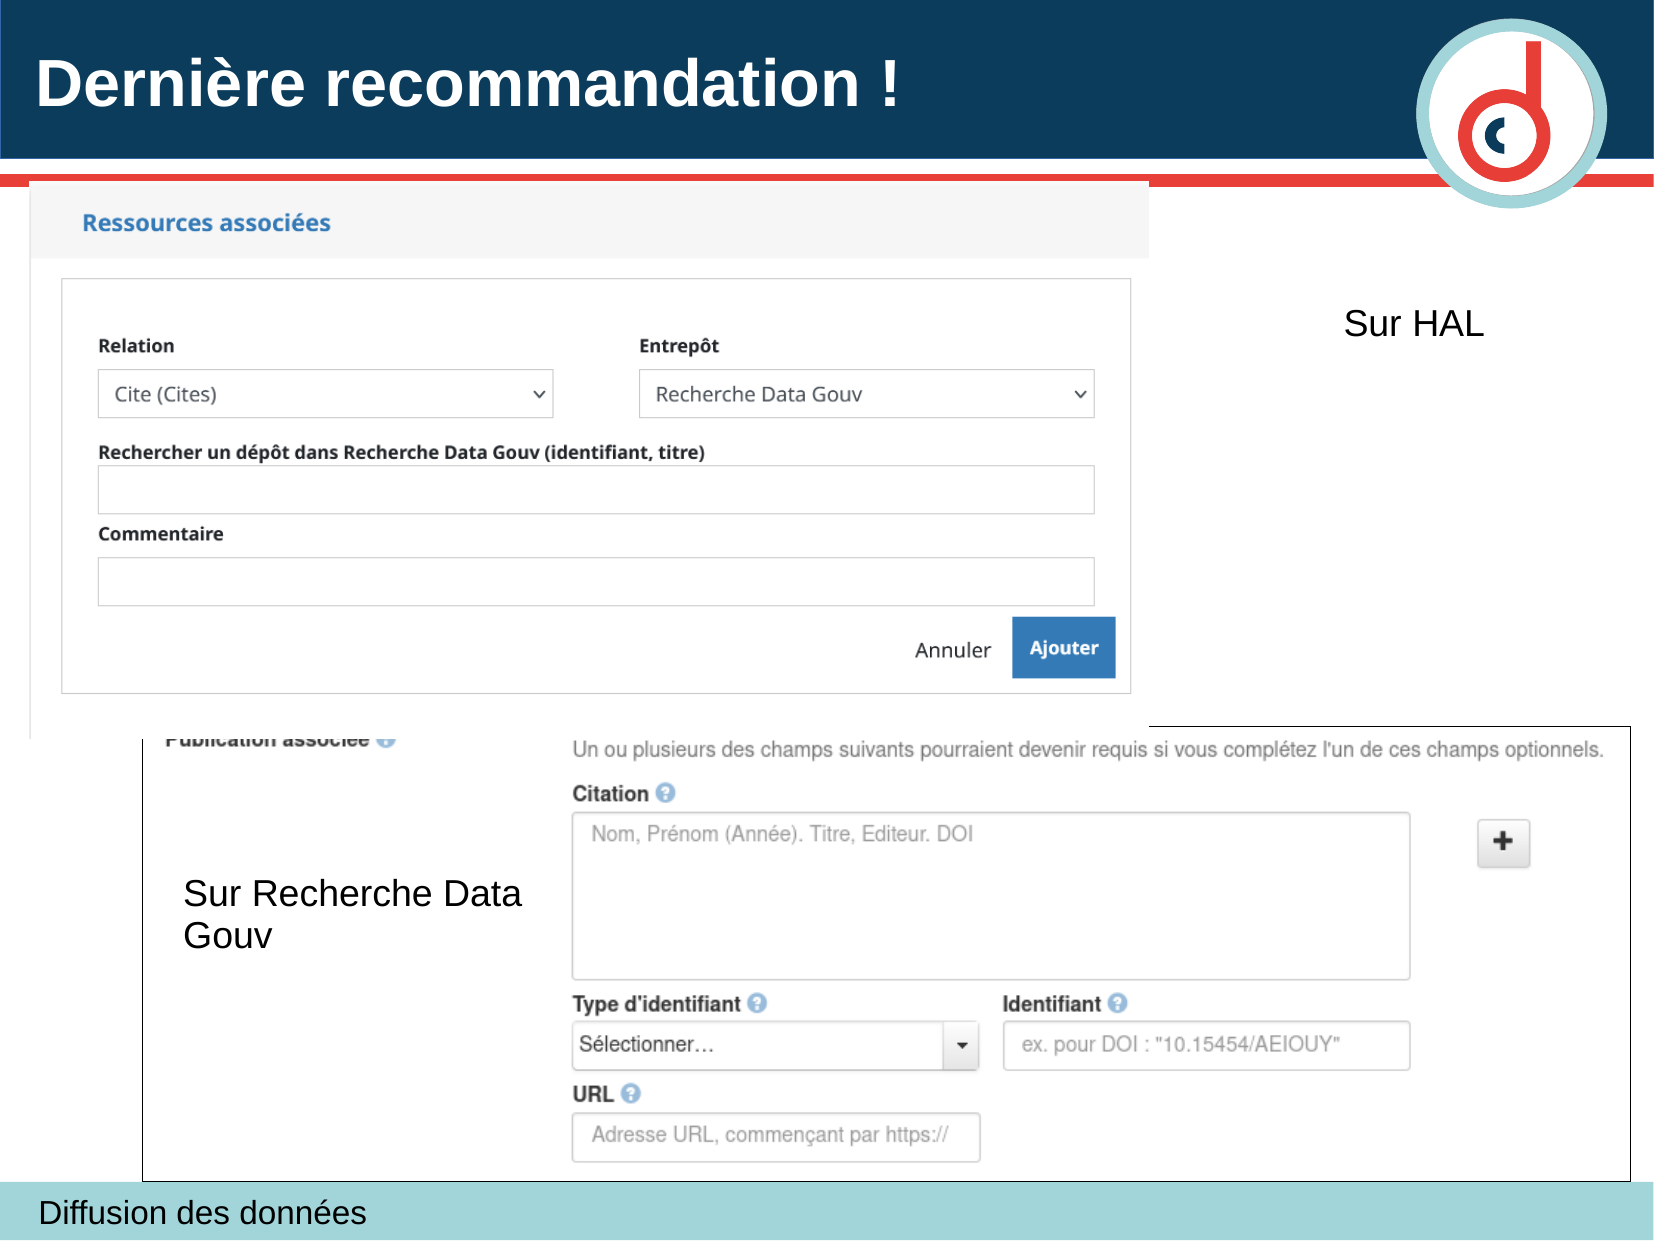

# Dernière recommandation !
Sur HAL
Sur Recherche Data Gouv
Diffusion des données